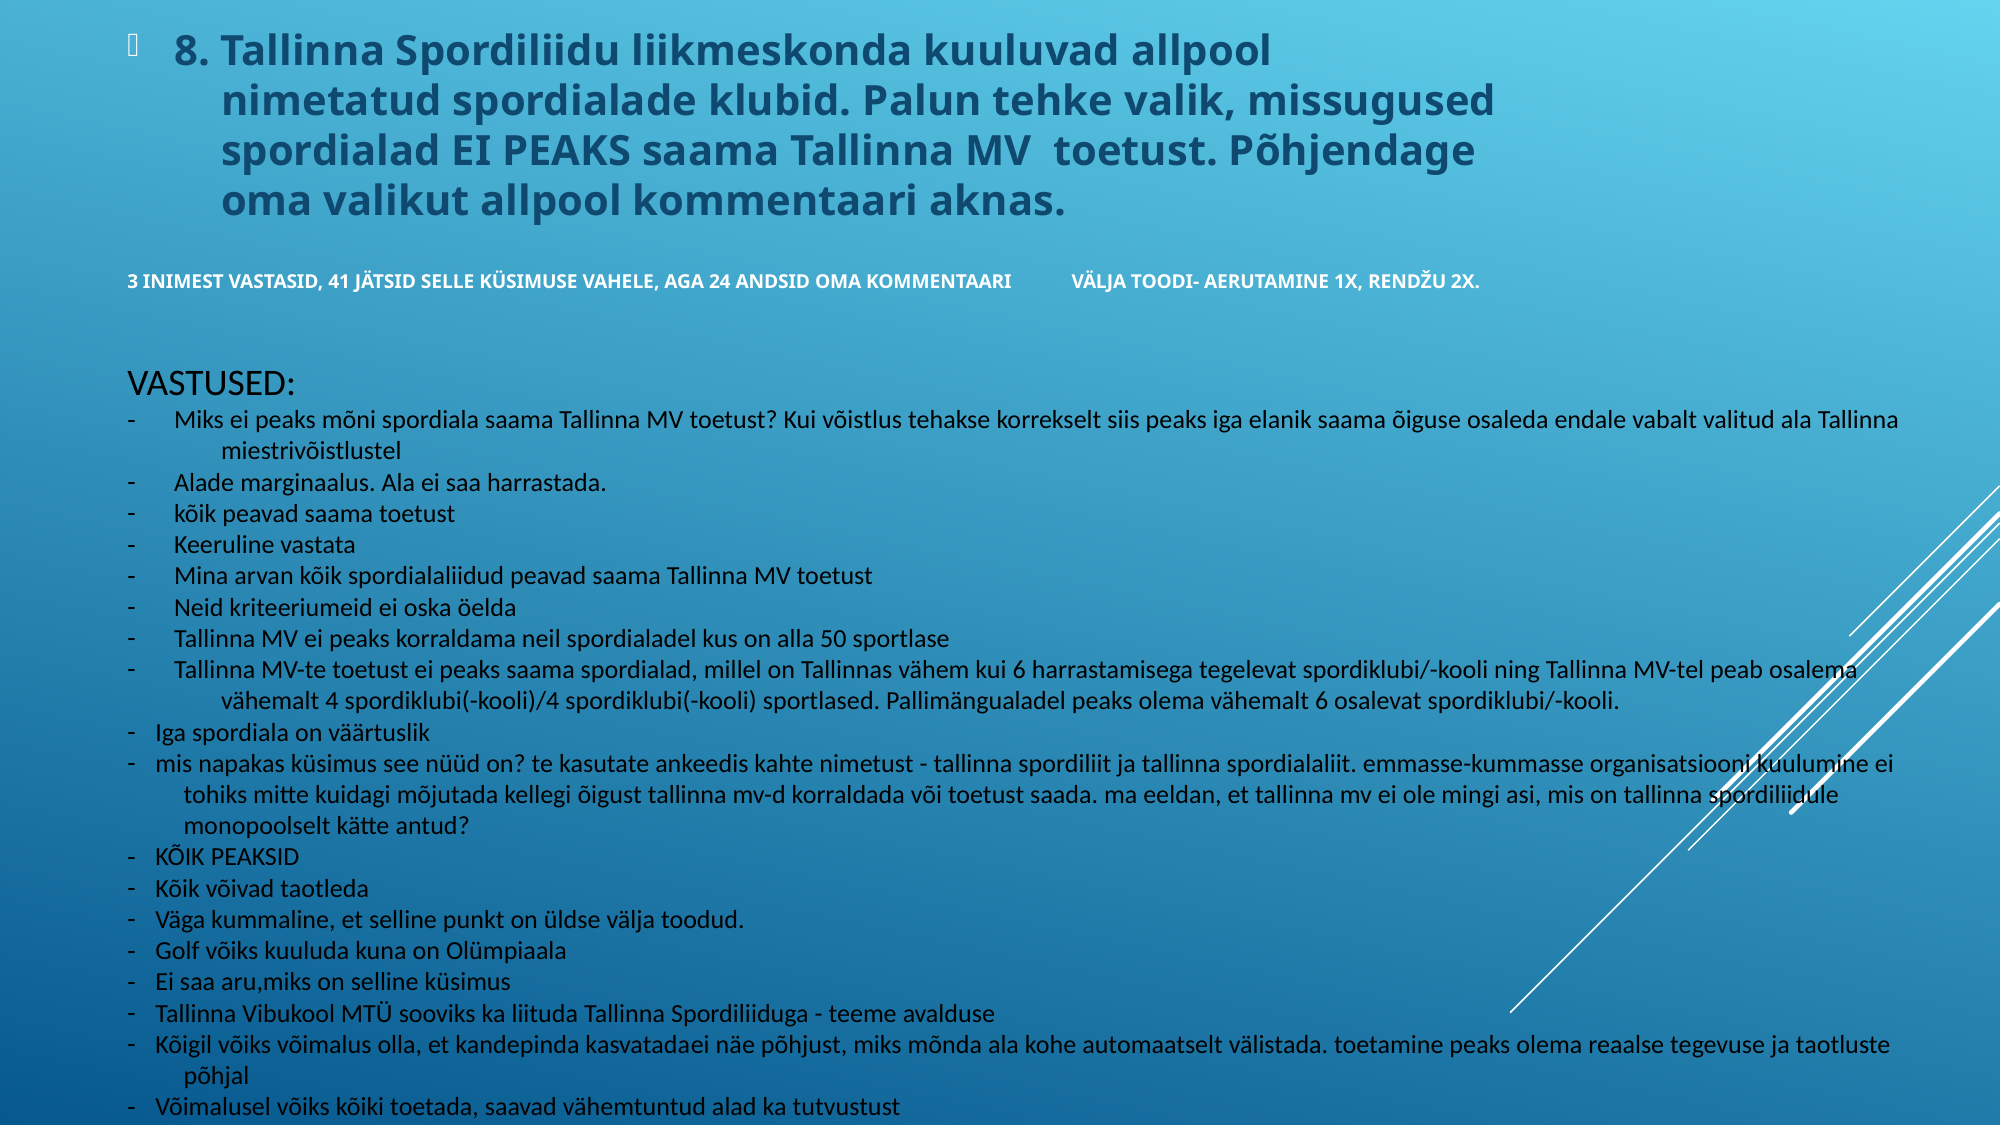

8. Tallinna Spordiliidu liikmeskonda kuuluvad allpool nimetatud spordialade klubid. Palun tehke valik, missugused spordialad EI PEAKS saama Tallinna MV toetust. Põhjendage oma valikut allpool kommentaari aknas.
# 3 inimest vastasid, 41 jätsid selle küsimuse vahele, AGA 24 ANDSID OMA KOMMENTAARI Välja toodi- aerutamine 1x, rendžu 2x.
VASTUSED:
Miks ei peaks mõni spordiala saama Tallinna MV toetust? Kui võistlus tehakse korrekselt siis peaks iga elanik saama õiguse osaleda endale vabalt valitud ala Tallinna miestrivõistlustel
Alade marginaalus. Ala ei saa harrastada.
kõik peavad saama toetust
Keeruline vastata
Mina arvan kõik spordialaliidud peavad saama Tallinna MV toetust
Neid kriteeriumeid ei oska öelda
Tallinna MV ei peaks korraldama neil spordialadel kus on alla 50 sportlase
Tallinna MV-te toetust ei peaks saama spordialad, millel on Tallinnas vähem kui 6 harrastamisega tegelevat spordiklubi/-kooli ning Tallinna MV-tel peab osalema vähemalt 4 spordiklubi(-kooli)/4 spordiklubi(-kooli) sportlased. Pallimängualadel peaks olema vähemalt 6 osalevat spordiklubi/-kooli.
Iga spordiala on väärtuslik
mis napakas küsimus see nüüd on? te kasutate ankeedis kahte nimetust - tallinna spordiliit ja tallinna spordialaliit. emmasse-kummasse organisatsiooni kuulumine ei tohiks mitte kuidagi mõjutada kellegi õigust tallinna mv-d korraldada või toetust saada. ma eeldan, et tallinna mv ei ole mingi asi, mis on tallinna spordiliidule monopoolselt kätte antud?
KÕIK PEAKSID
Kõik võivad taotleda
Väga kummaline, et selline punkt on üldse välja toodud.
Golf võiks kuuluda kuna on Olümpiaala
Ei saa aru,miks on selline küsimus
Tallinna Vibukool MTÜ sooviks ka liituda Tallinna Spordiliiduga - teeme avalduse
Kõigil võiks võimalus olla, et kandepinda kasvatadaei näe põhjust, miks mõnda ala kohe automaatselt välistada. toetamine peaks olema reaalse tegevuse ja taotluste põhjal
Võimalusel võiks kõiki toetada, saavad vähemtuntud alad ka tutvustust